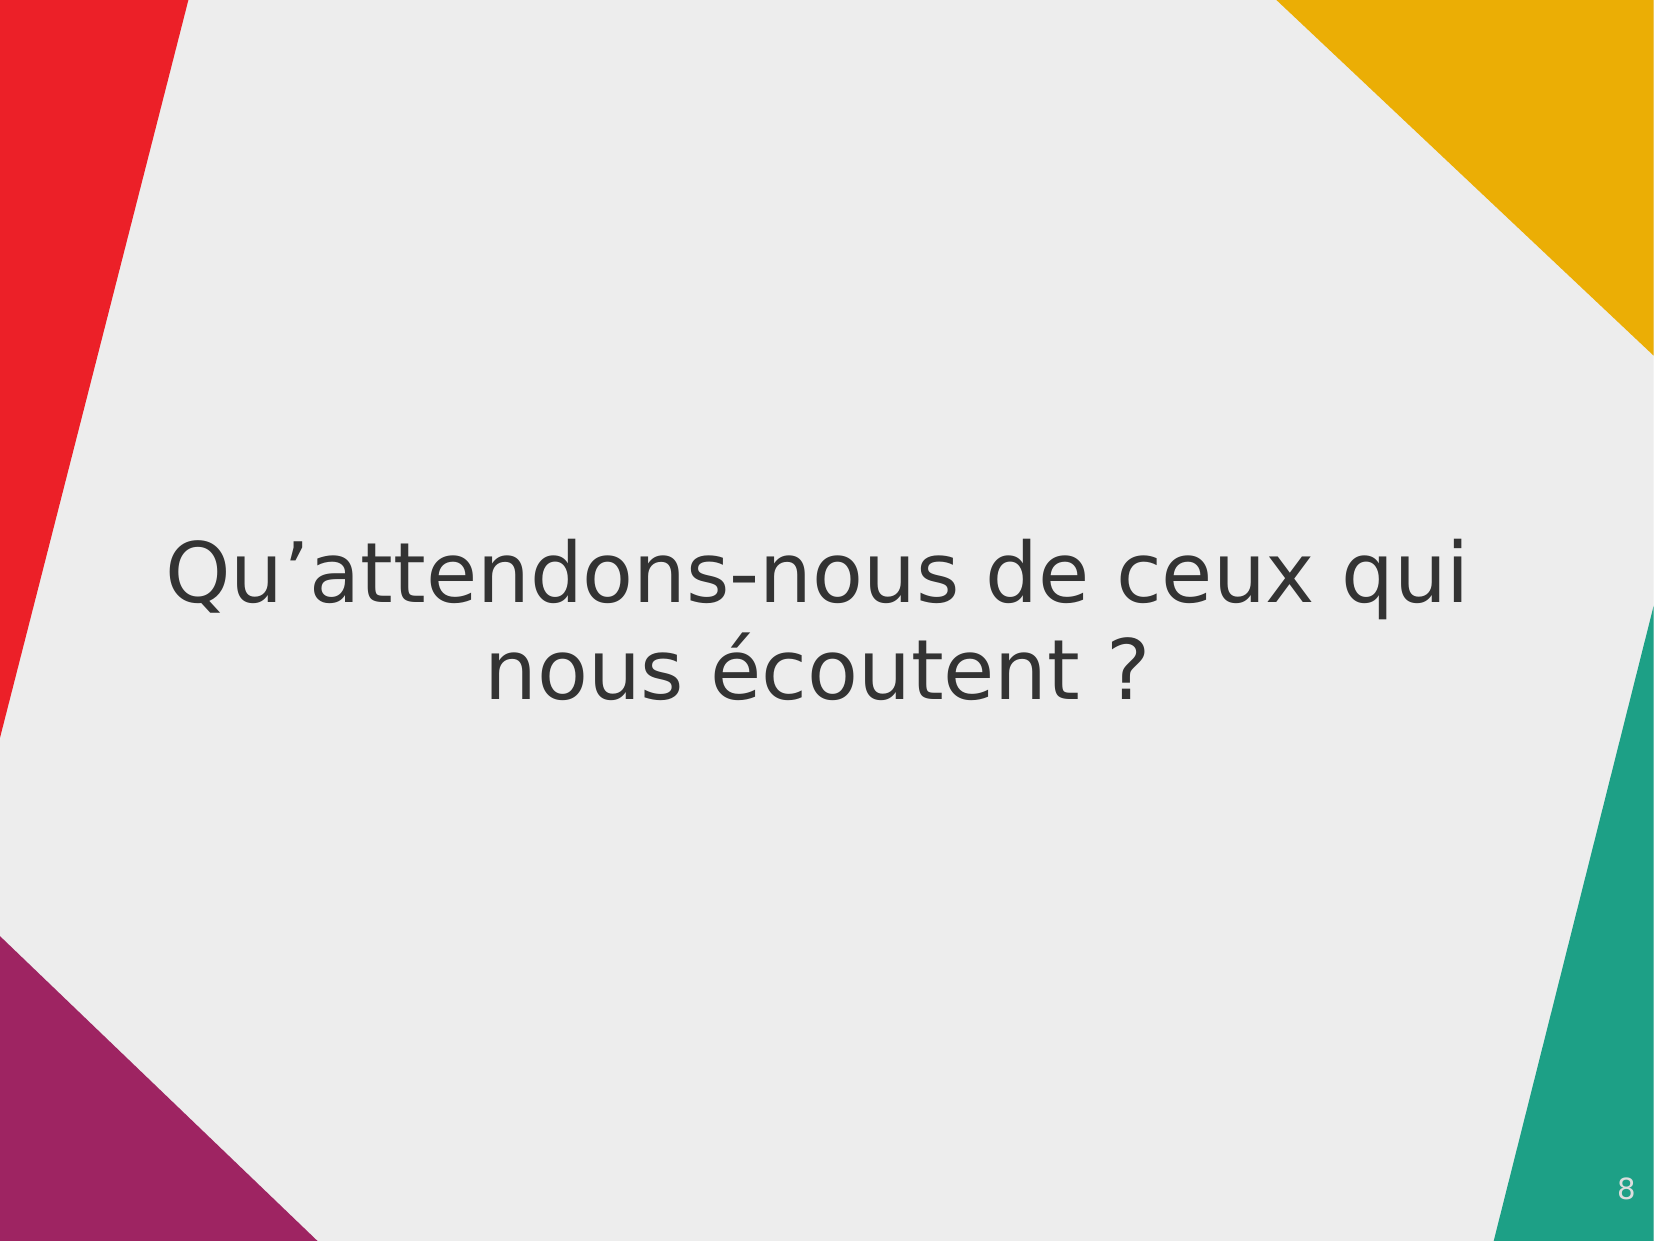

# Qu’attendons-nous de ceux qui nous écoutent ?
8